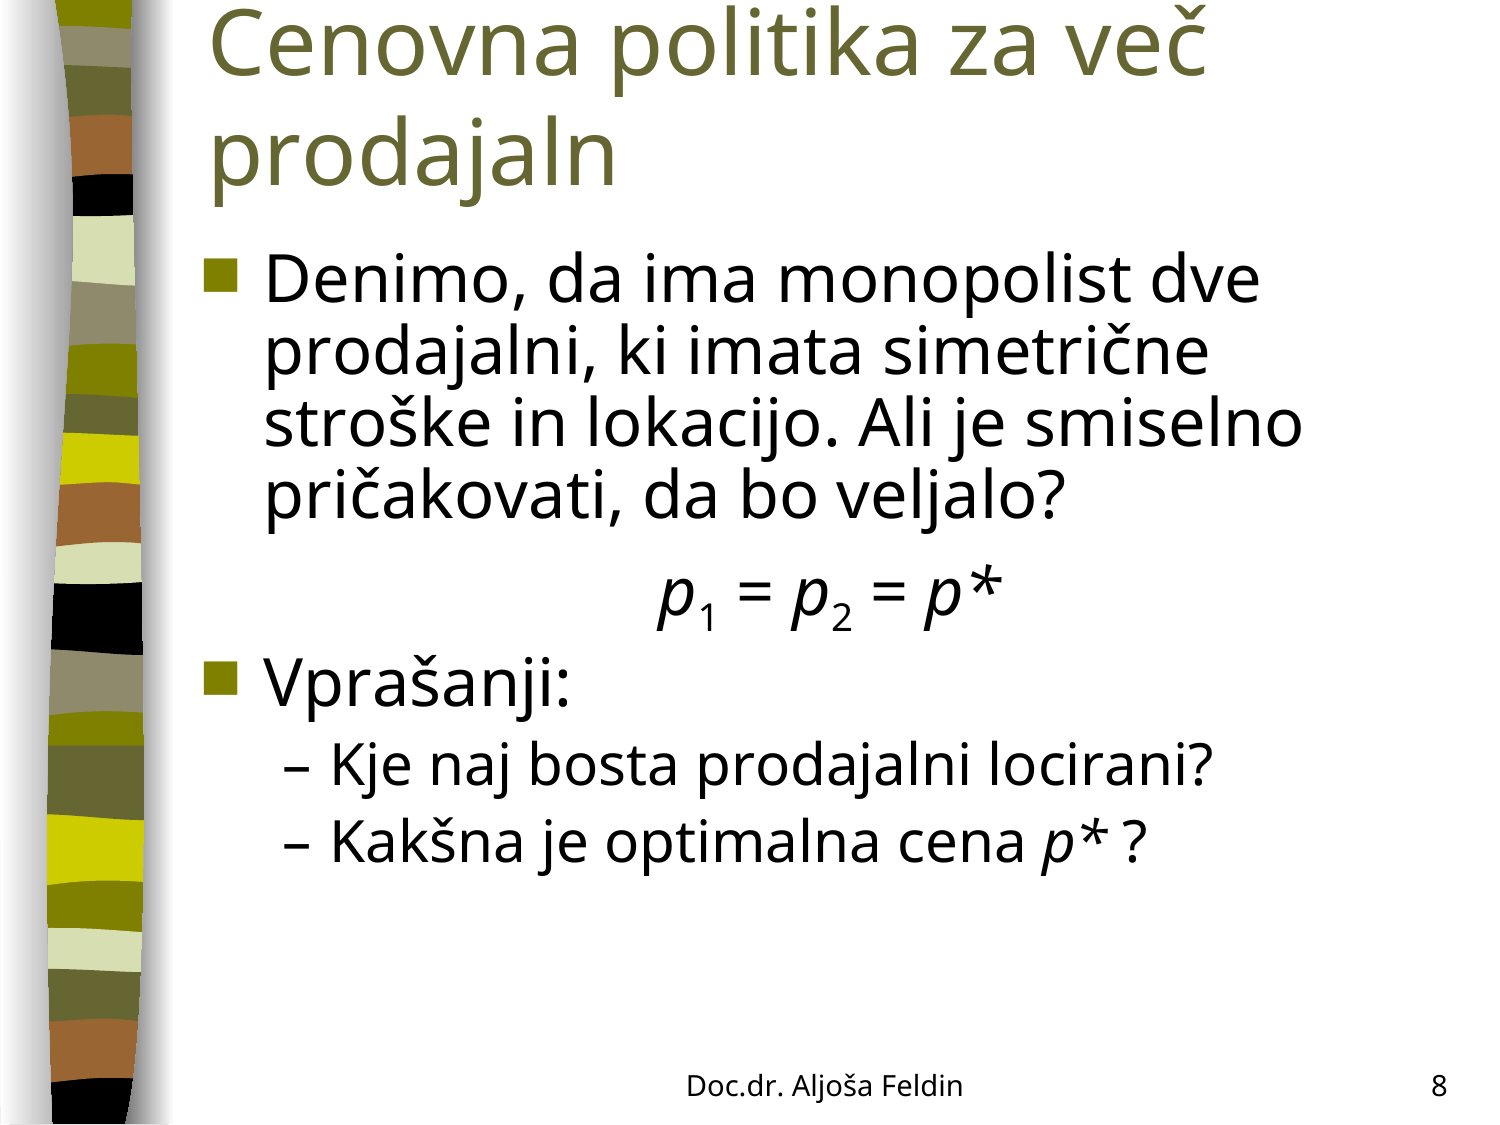

# Cenovna politika za več prodajaln
Denimo, da ima monopolist dve prodajalni, ki imata simetrične stroške in lokacijo. Ali je smiselno pričakovati, da bo veljalo?
p1 = p2 = p*
Vprašanji:
Kje naj bosta prodajalni locirani?
Kakšna je optimalna cena p* ?
Doc.dr. Aljoša Feldin